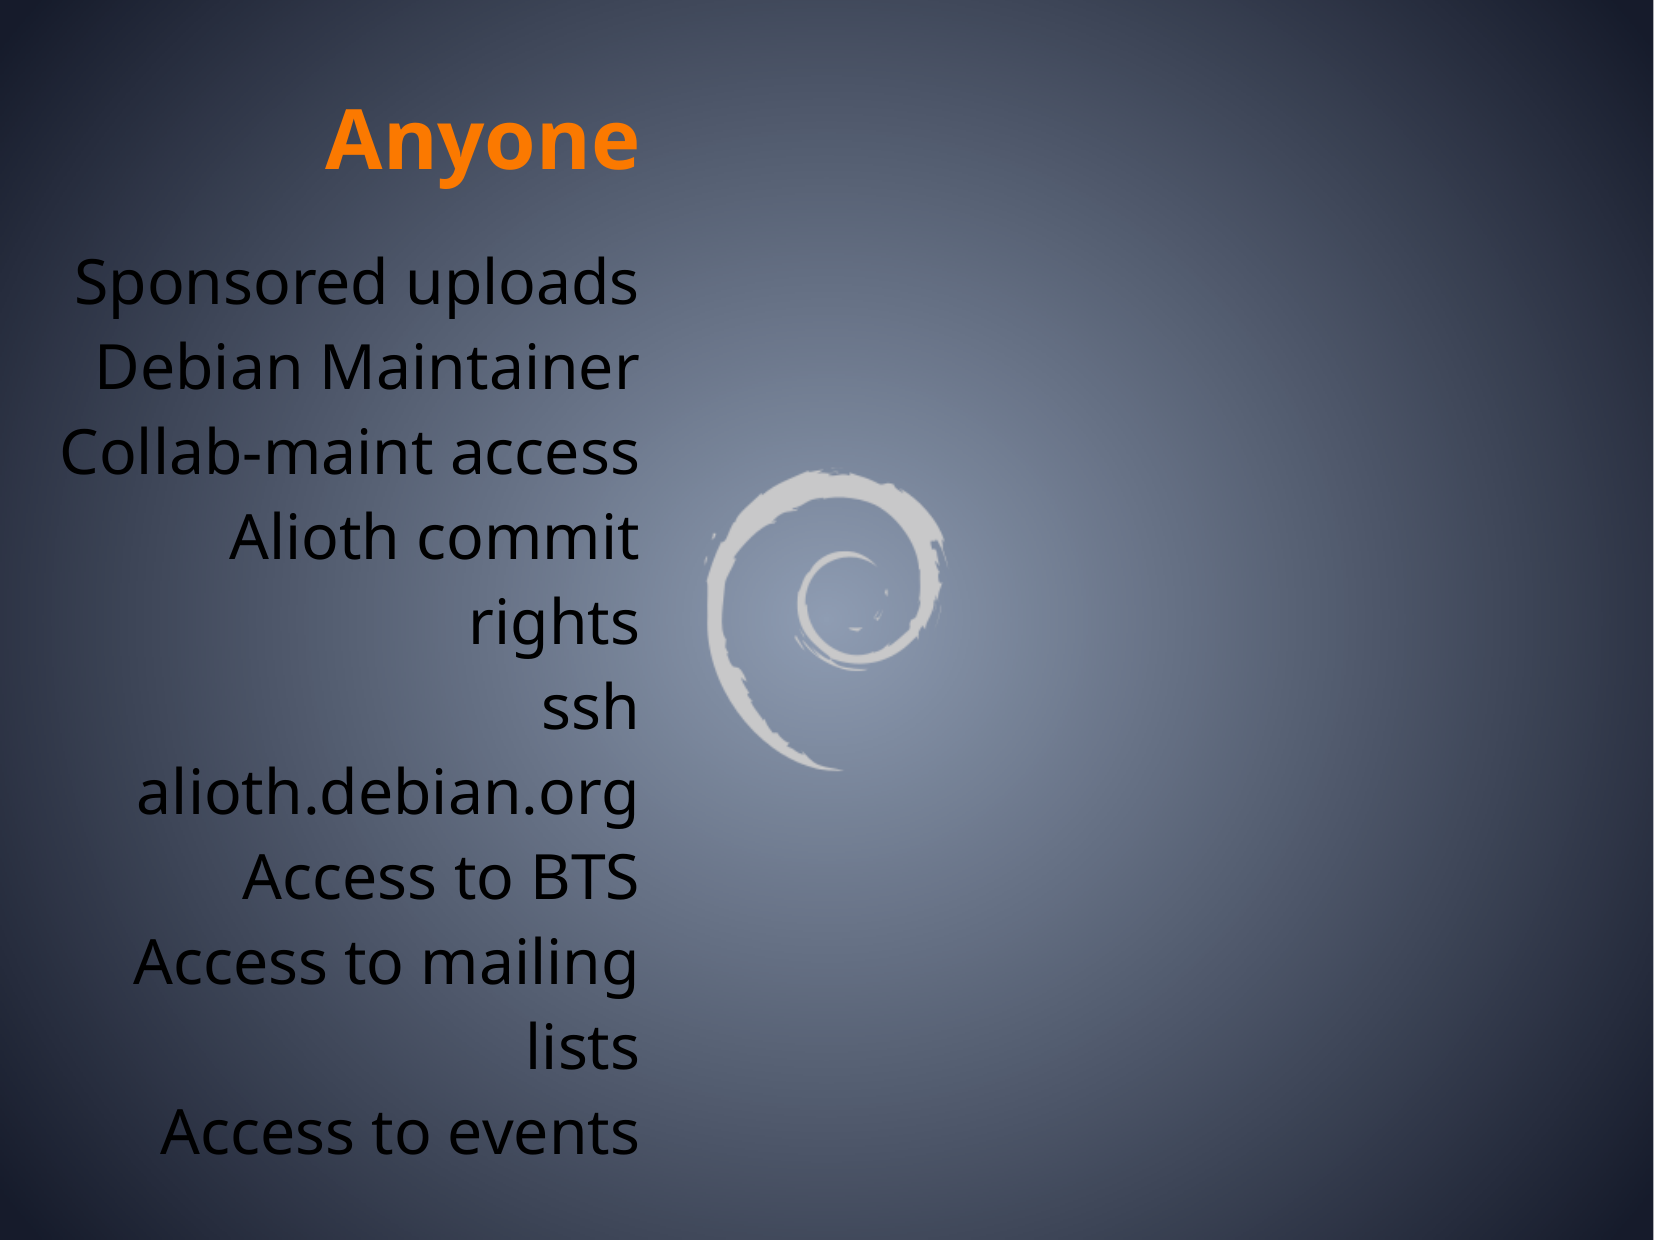

Anyone
Sponsored uploads
Debian Maintainer
Collab-maint access
Alioth commit rights
ssh alioth.debian.org
Access to BTS
Access to mailing lists
Access to events